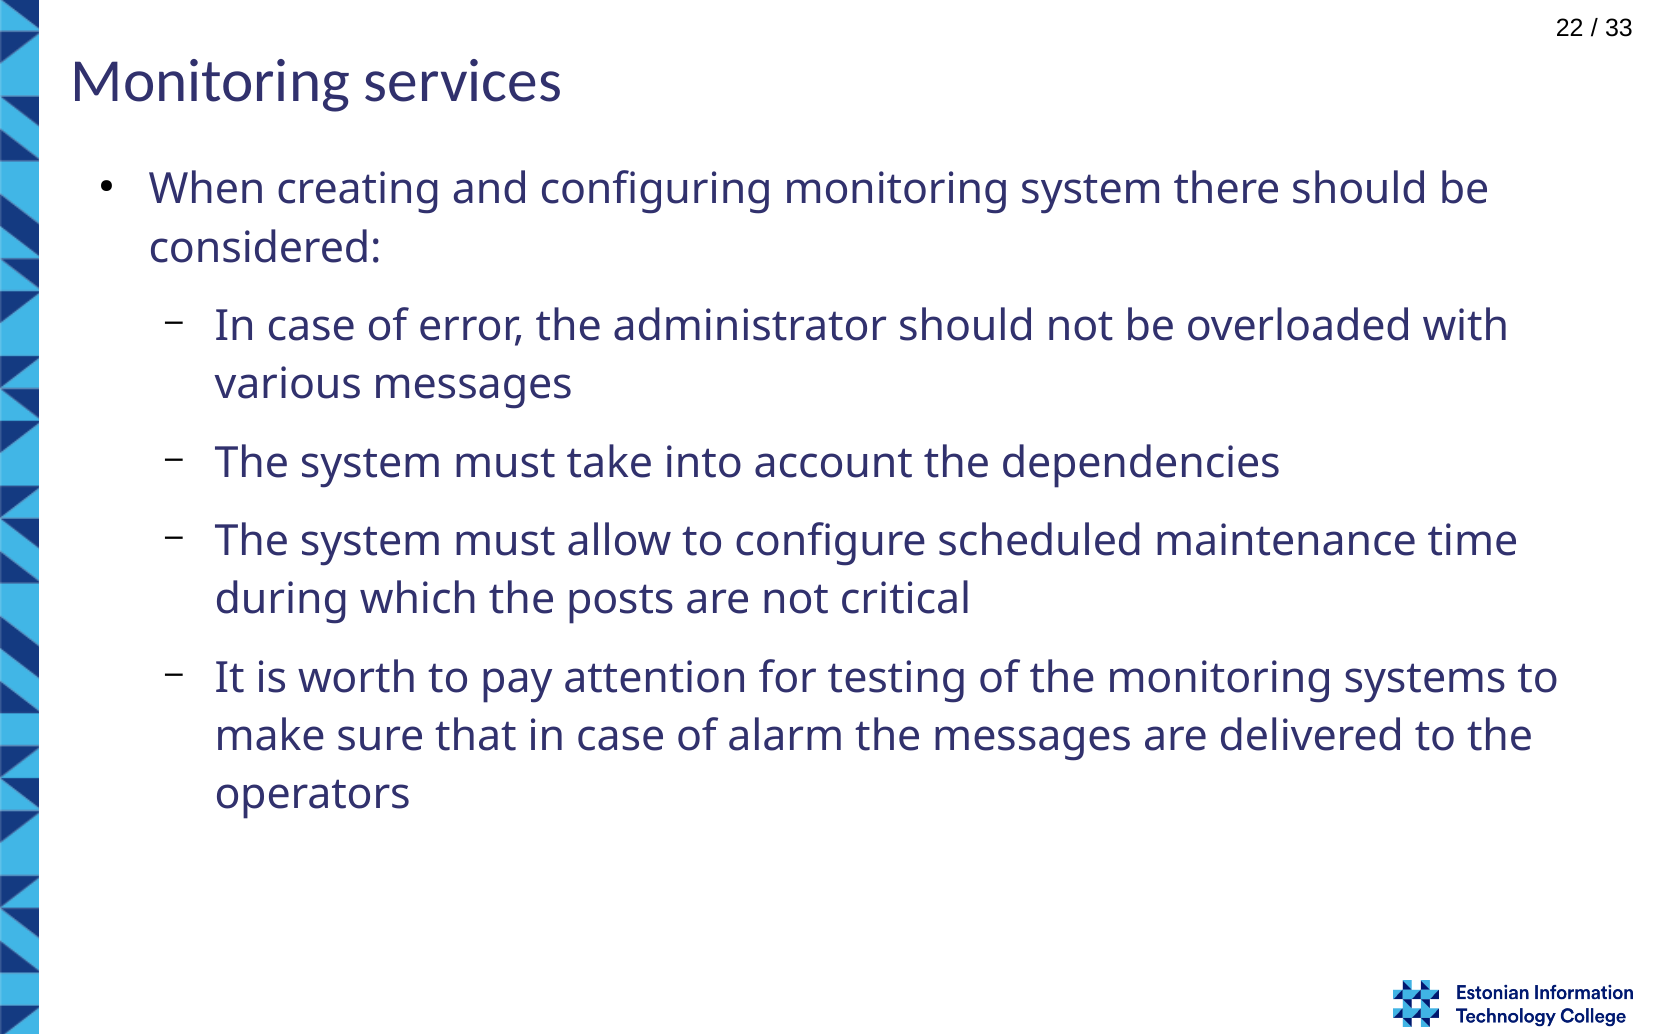

# Monitoring services
When creating and configuring monitoring system there should be considered:
In case of error, the administrator should not be overloaded with various messages
The system must take into account the dependencies
The system must allow to configure scheduled maintenance time during which the posts are not critical
It is worth to pay attention for testing of the monitoring systems to make sure that in case of alarm the messages are delivered to the operators